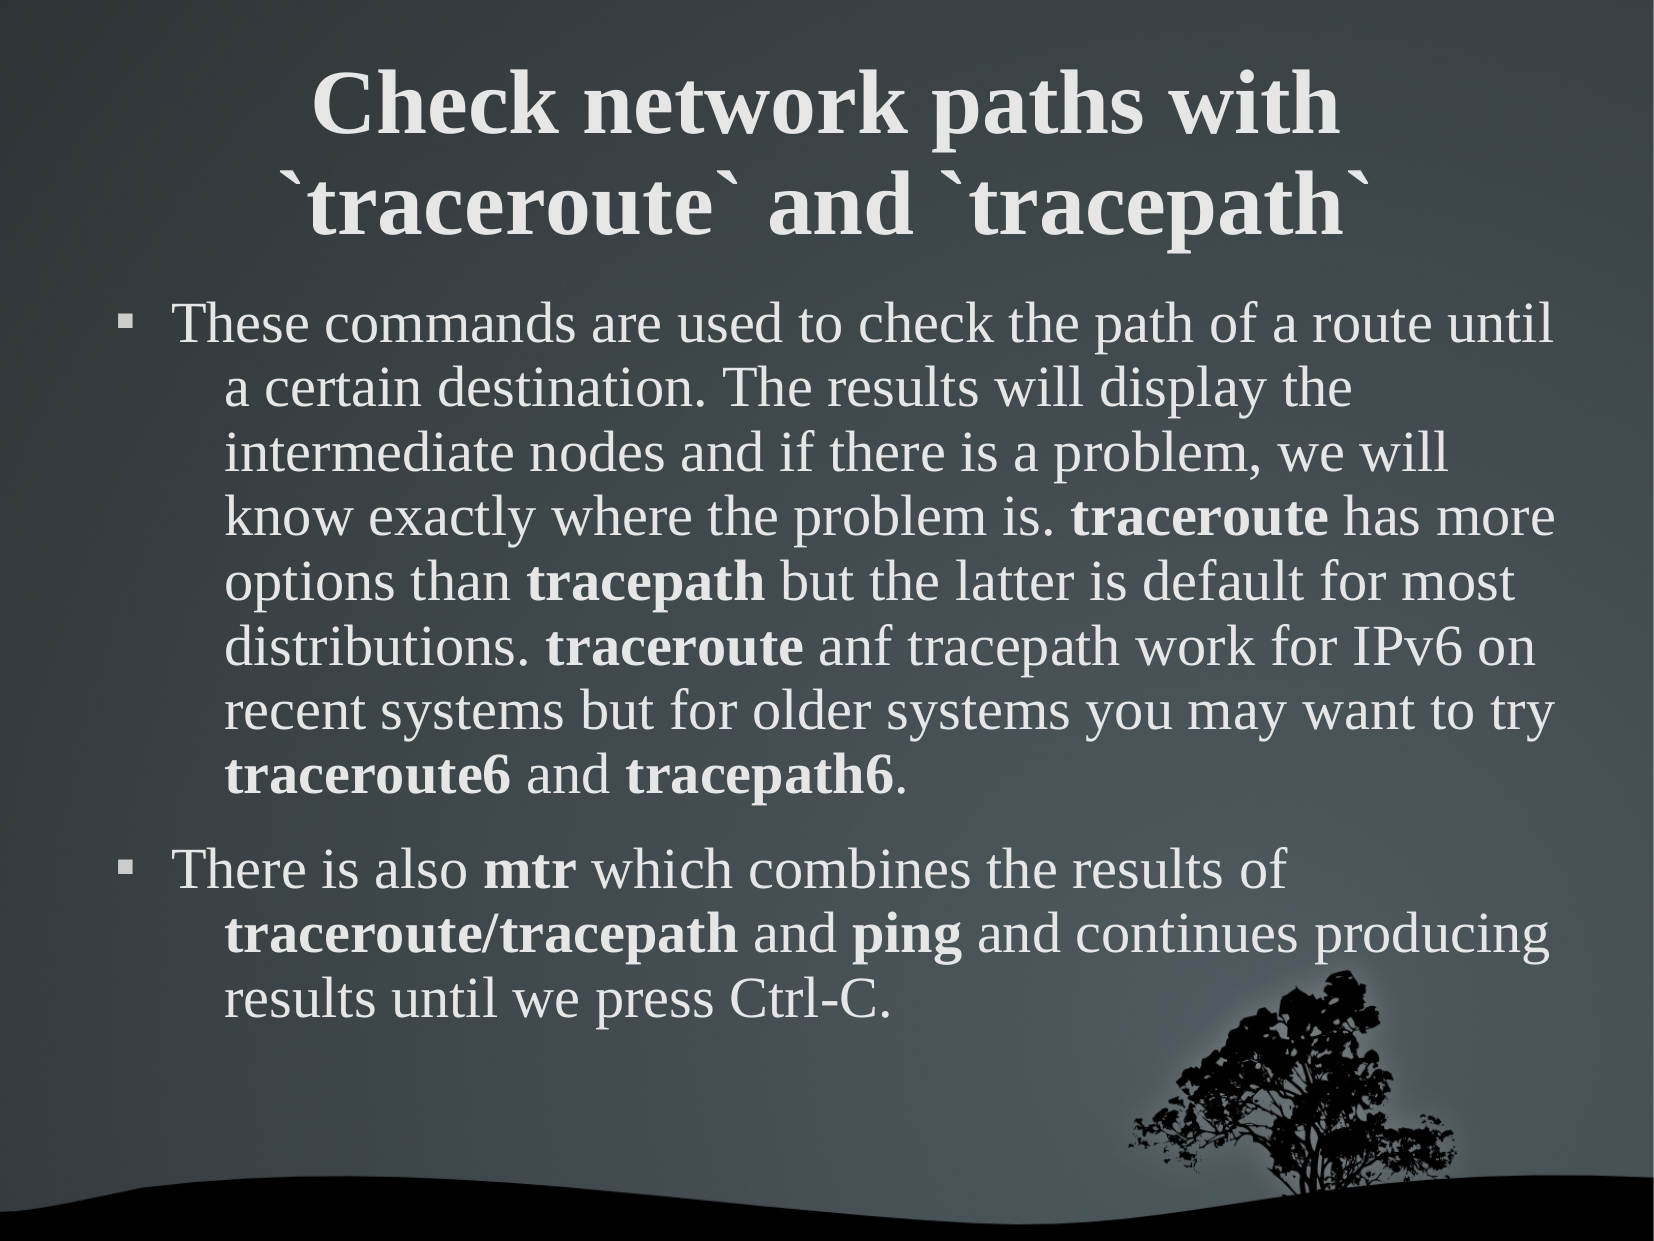

# Check network paths with `traceroute` and `tracepath`
These commands are used to check the path of a route until a certain destination. The results will display the intermediate nodes and if there is a problem, we will know exactly where the problem is. traceroute has more options than tracepath but the latter is default for most distributions. traceroute anf tracepath work for IPv6 on recent systems but for older systems you may want to try traceroute6 and tracepath6.
There is also mtr which combines the results of traceroute/tracepath and ping and continues producing results until we press Ctrl-C.